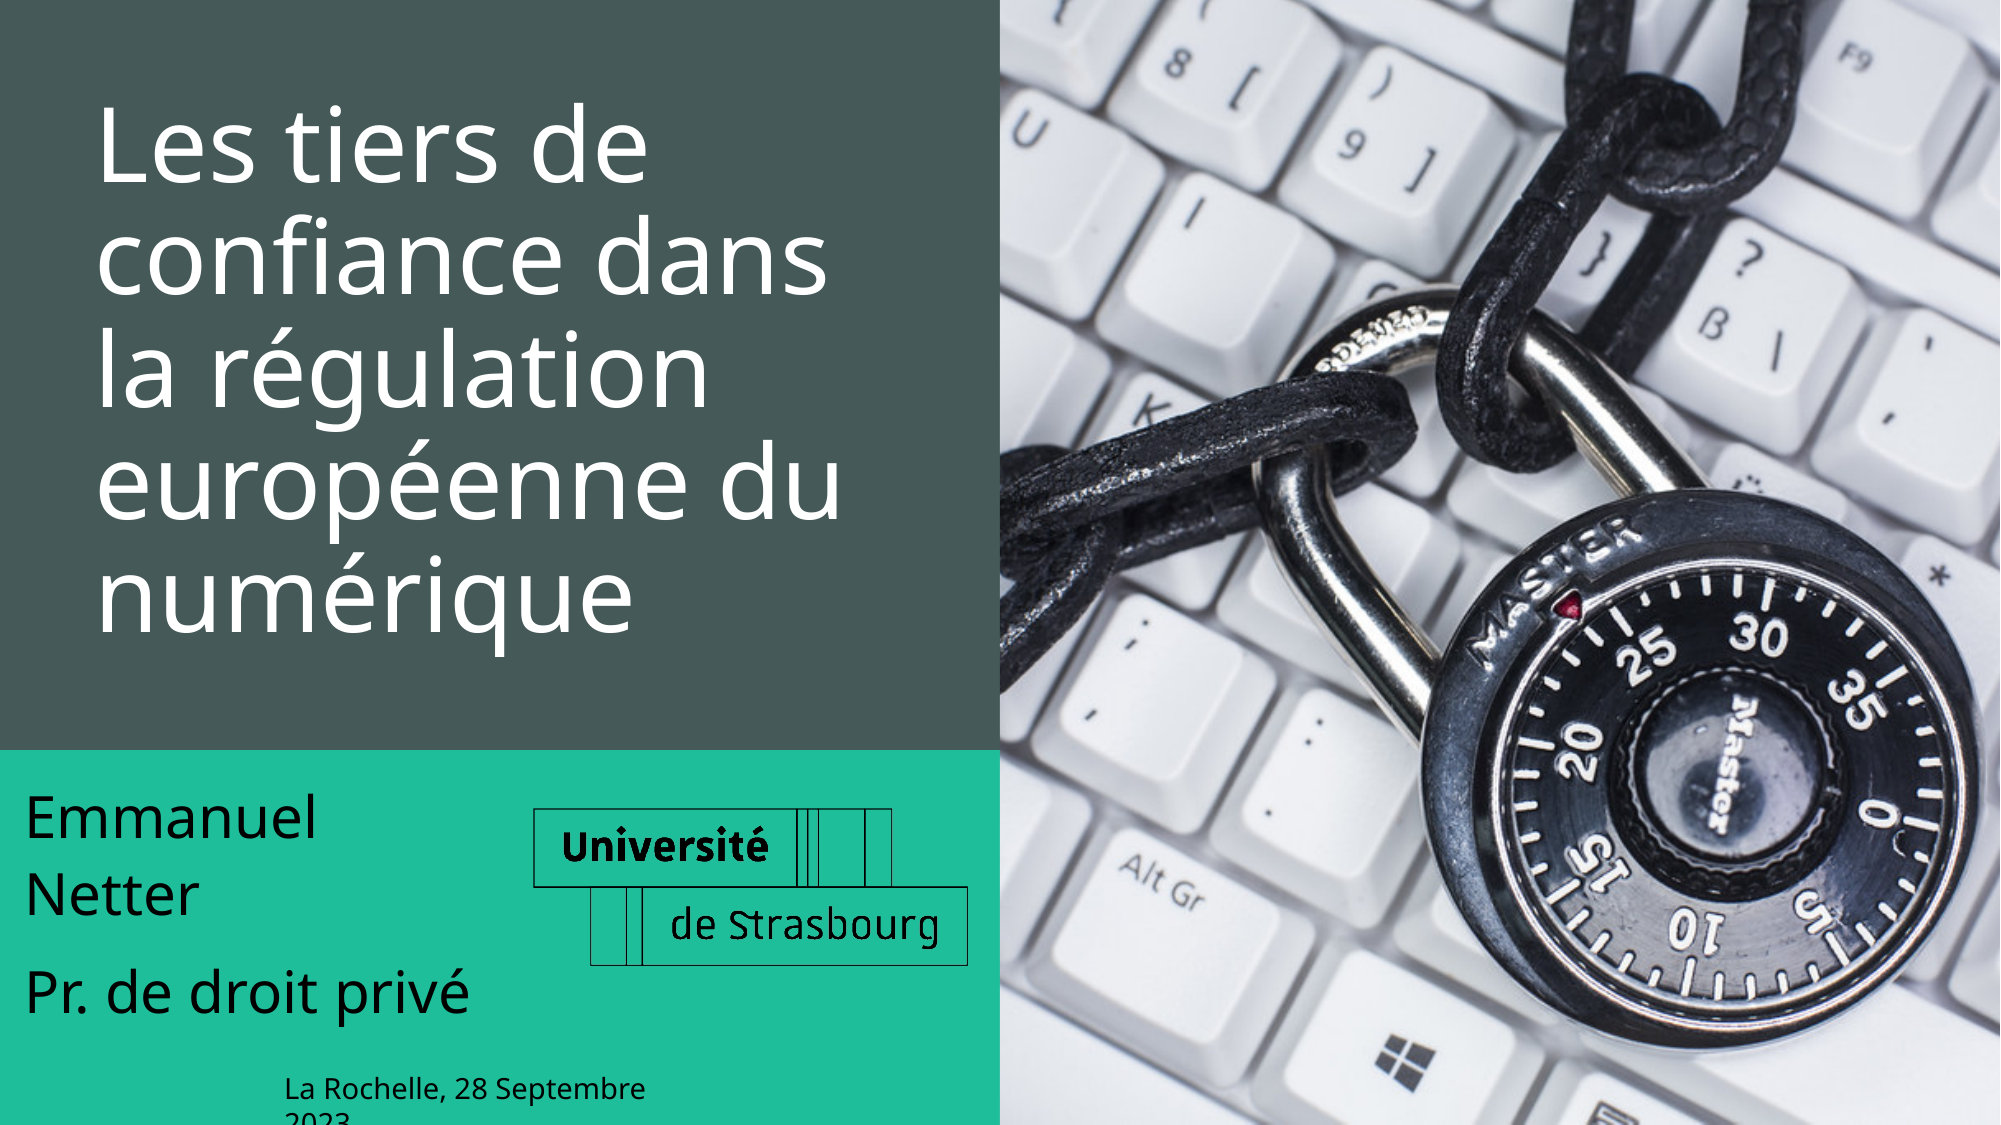

# Les tiers de confiance dans la régulation européenne du numérique
Emmanuel Netter
Pr. de droit privé
La Rochelle, 28 Septembre 2023